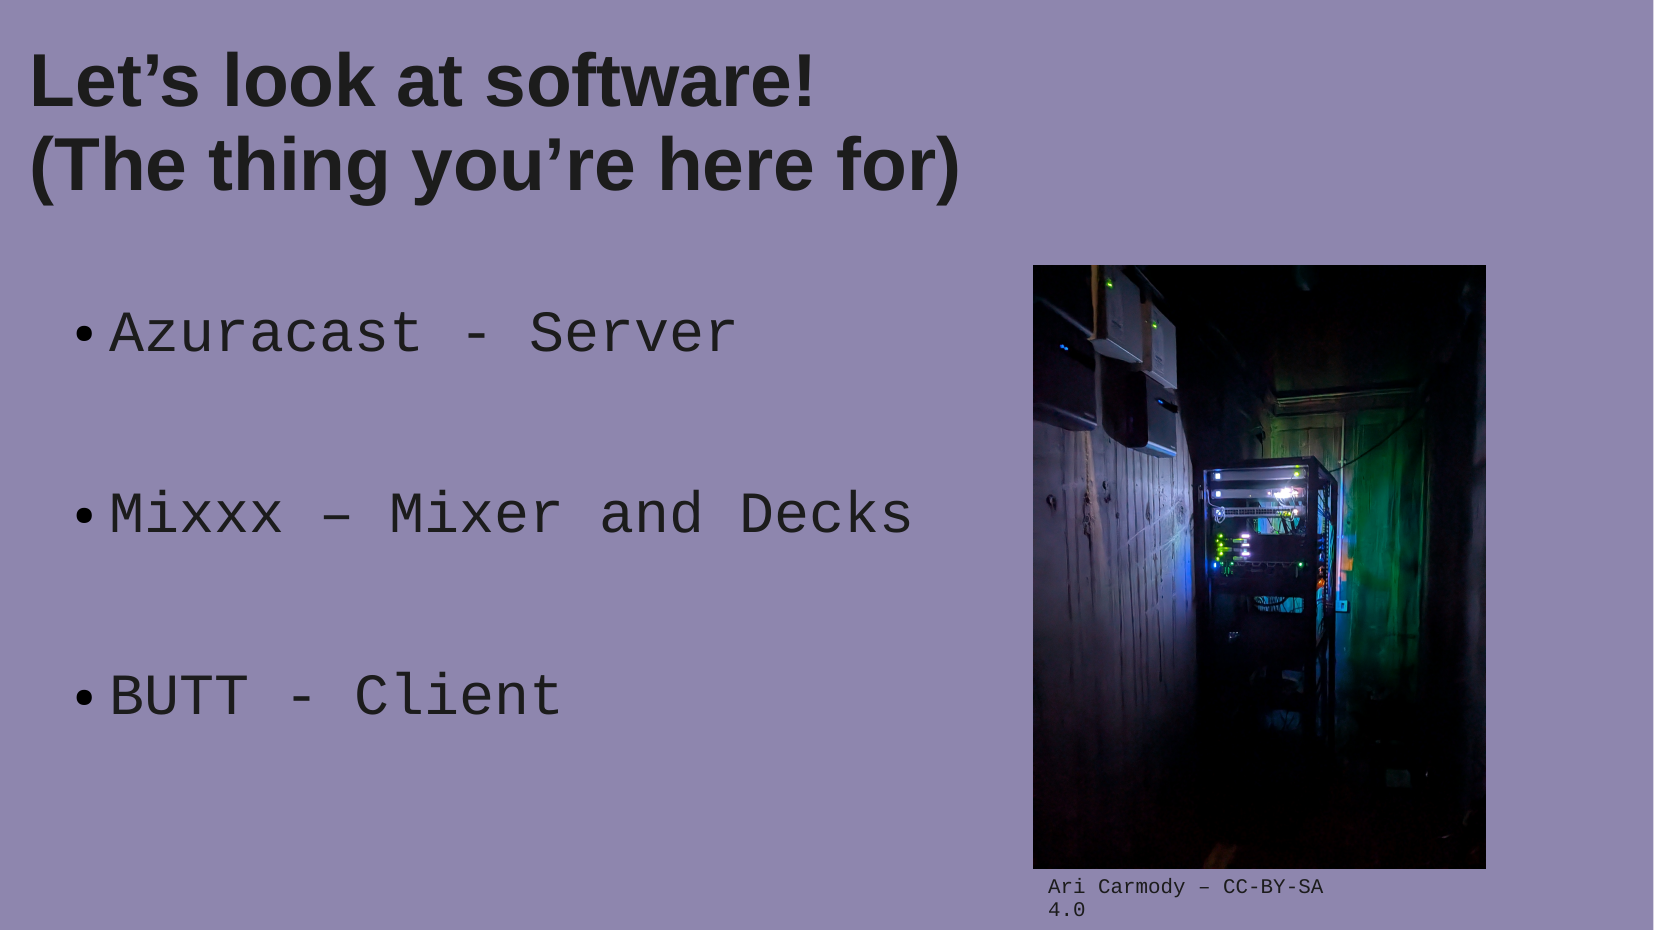

# Let’s look at software! (The thing you’re here for)
Azuracast - Server
Mixxx – Mixer and Decks
BUTT - Client
Ari Carmody – CC-BY-SA 4.0